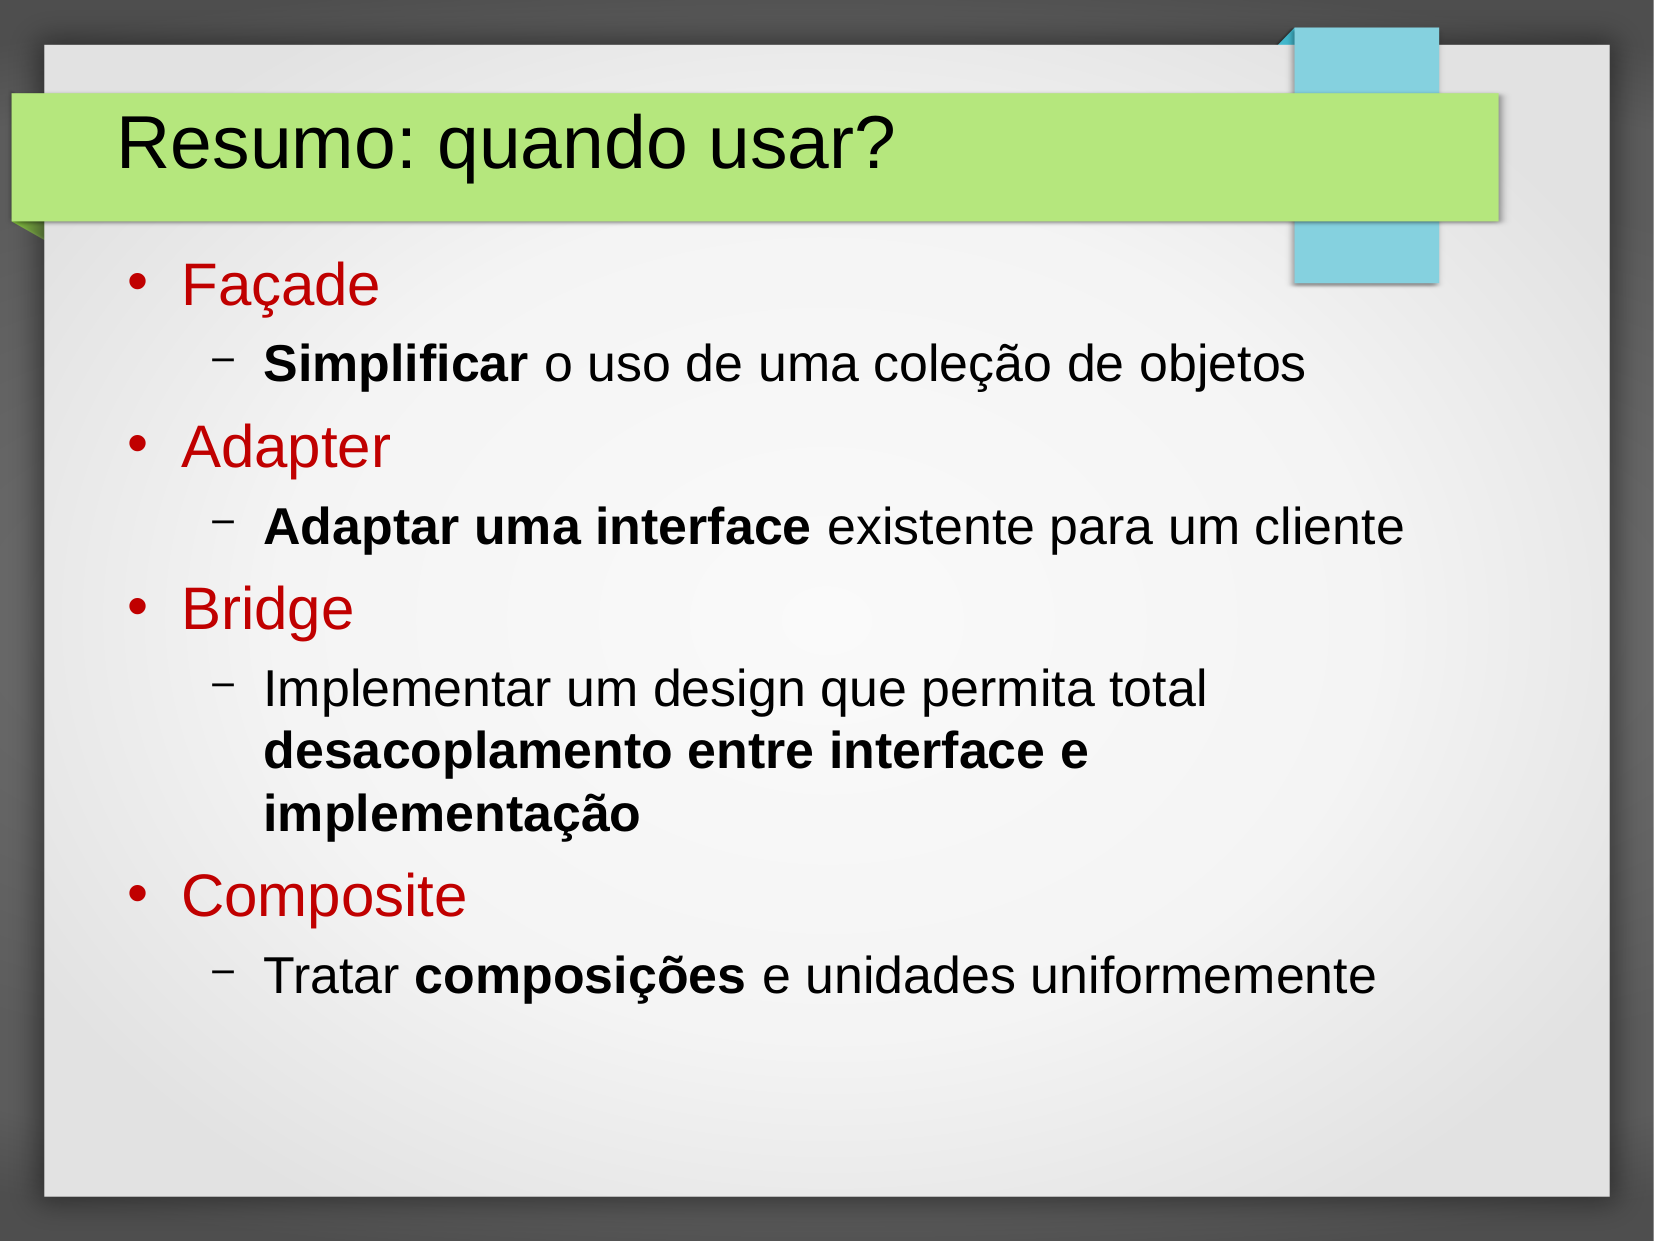

# Resumo: quando usar?
Façade
Simplificar o uso de uma coleção de objetos
Adapter
Adaptar uma interface existente para um cliente
Bridge
Implementar um design que permita total desacoplamento entre interface e implementação
Composite
Tratar composições e unidades uniformemente